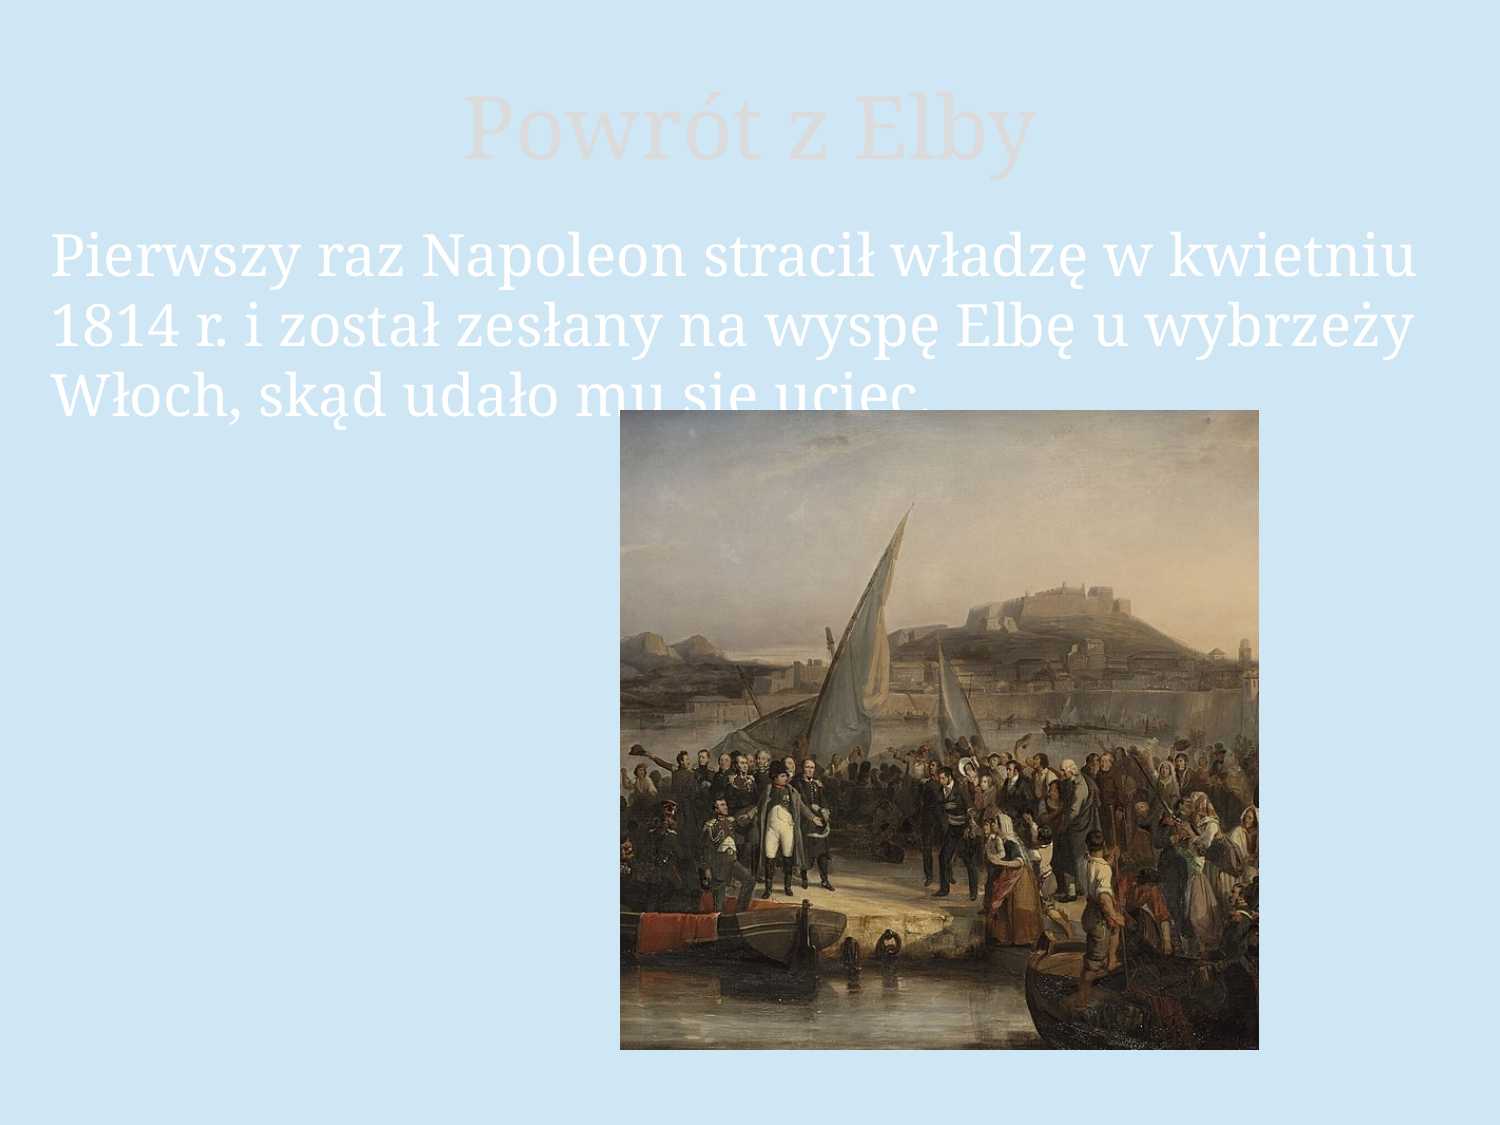

Powrót z Elby
# Pierwszy raz Napoleon stracił władzę w kwietniu 1814 r. i został zesłany na wyspę Elbę u wybrzeży Włoch, skąd udało mu się uciec.